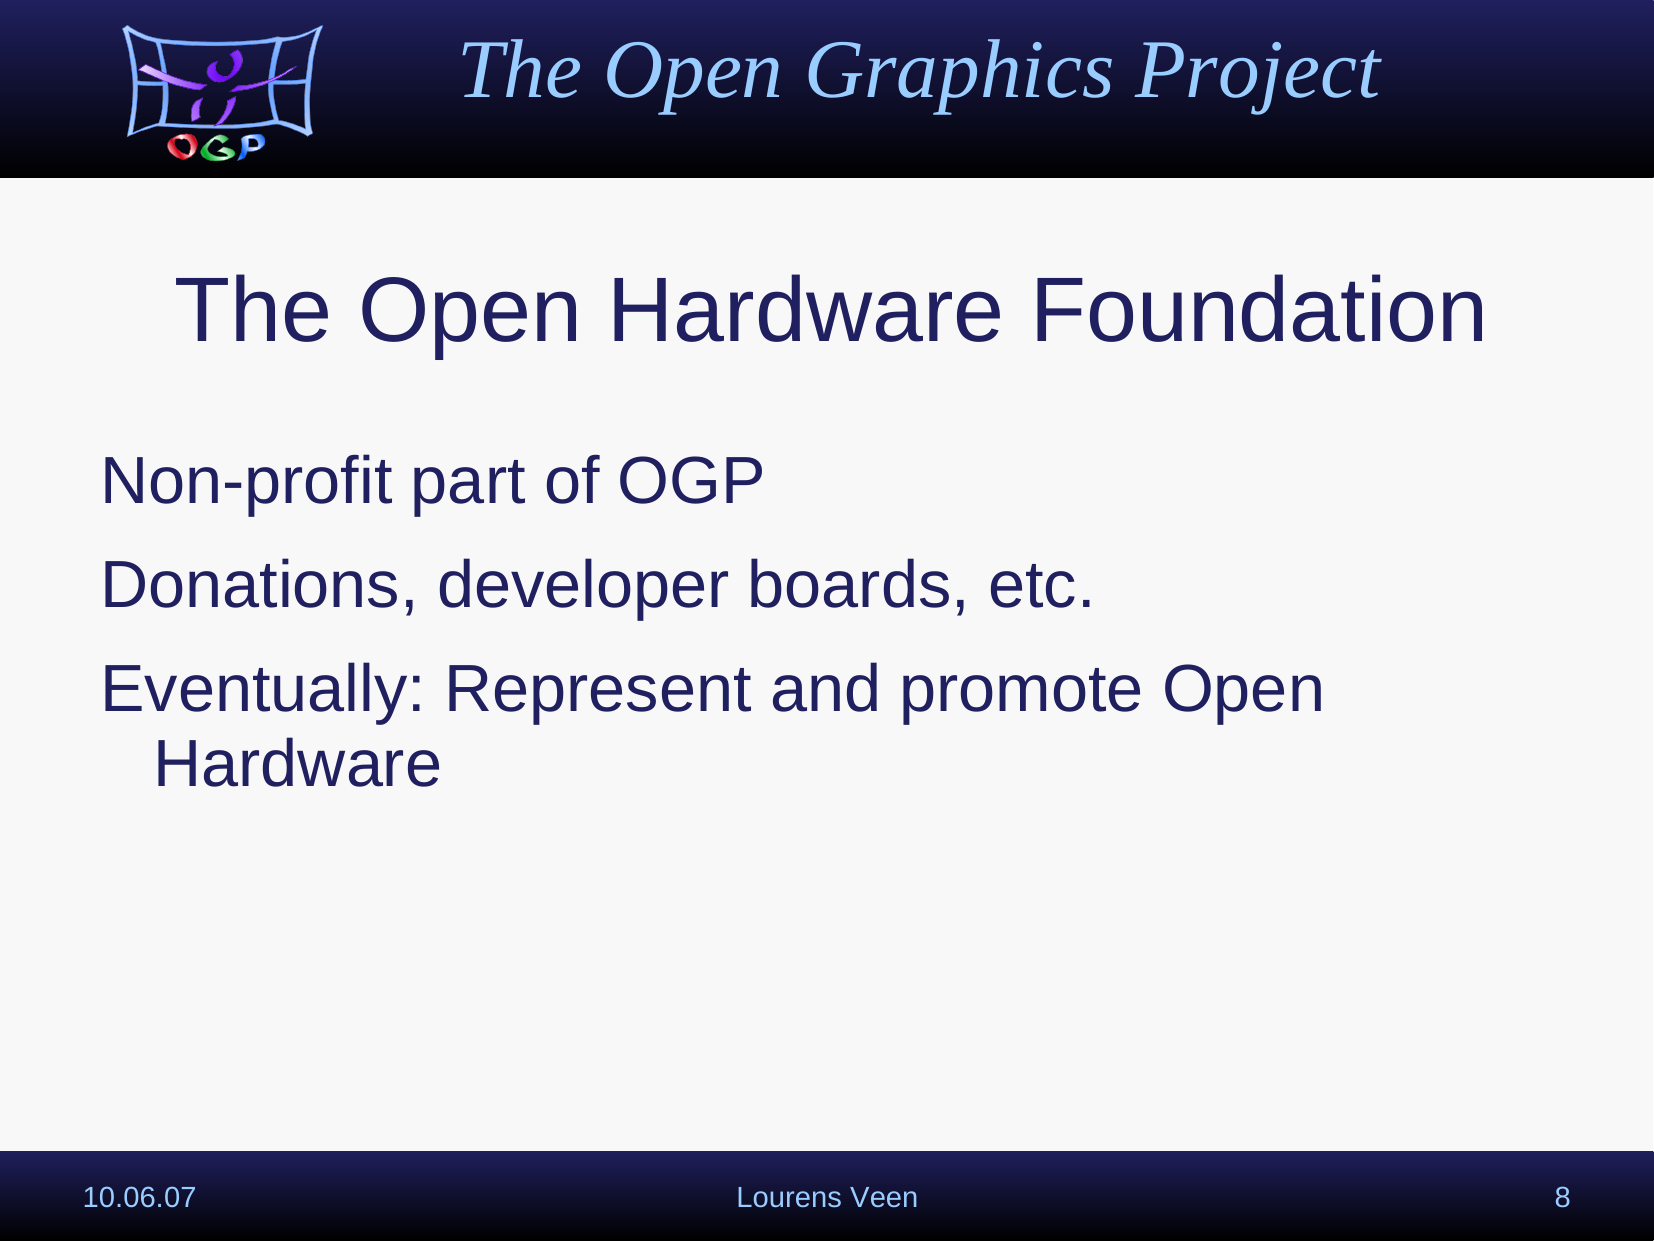

# The Open Hardware Foundation
Non-profit part of OGP
Donations, developer boards, etc.
Eventually: Represent and promote Open Hardware
10.06.07
Lourens Veen
8